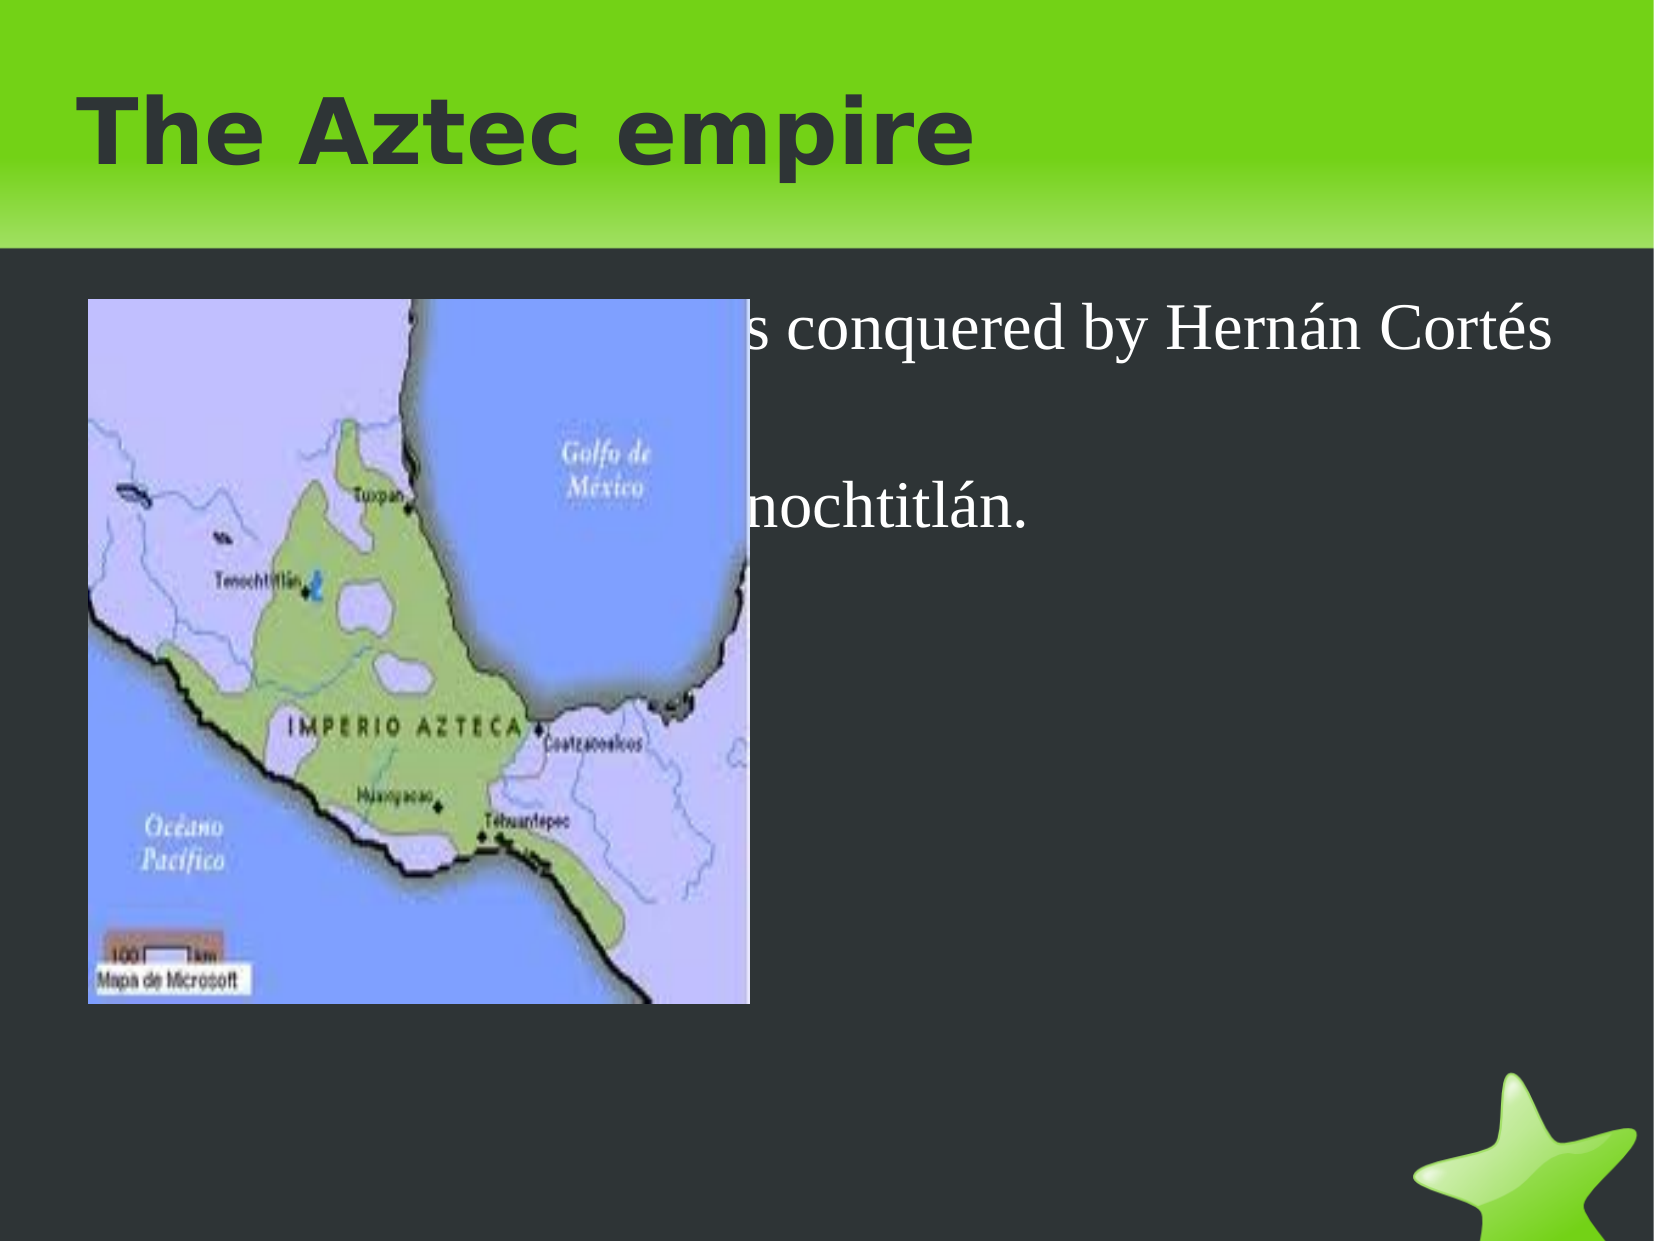

# The Aztec empire
The Aztec empire was conquered by Hernán Cortés in 1520.
The capital was in Tenochtitlán.